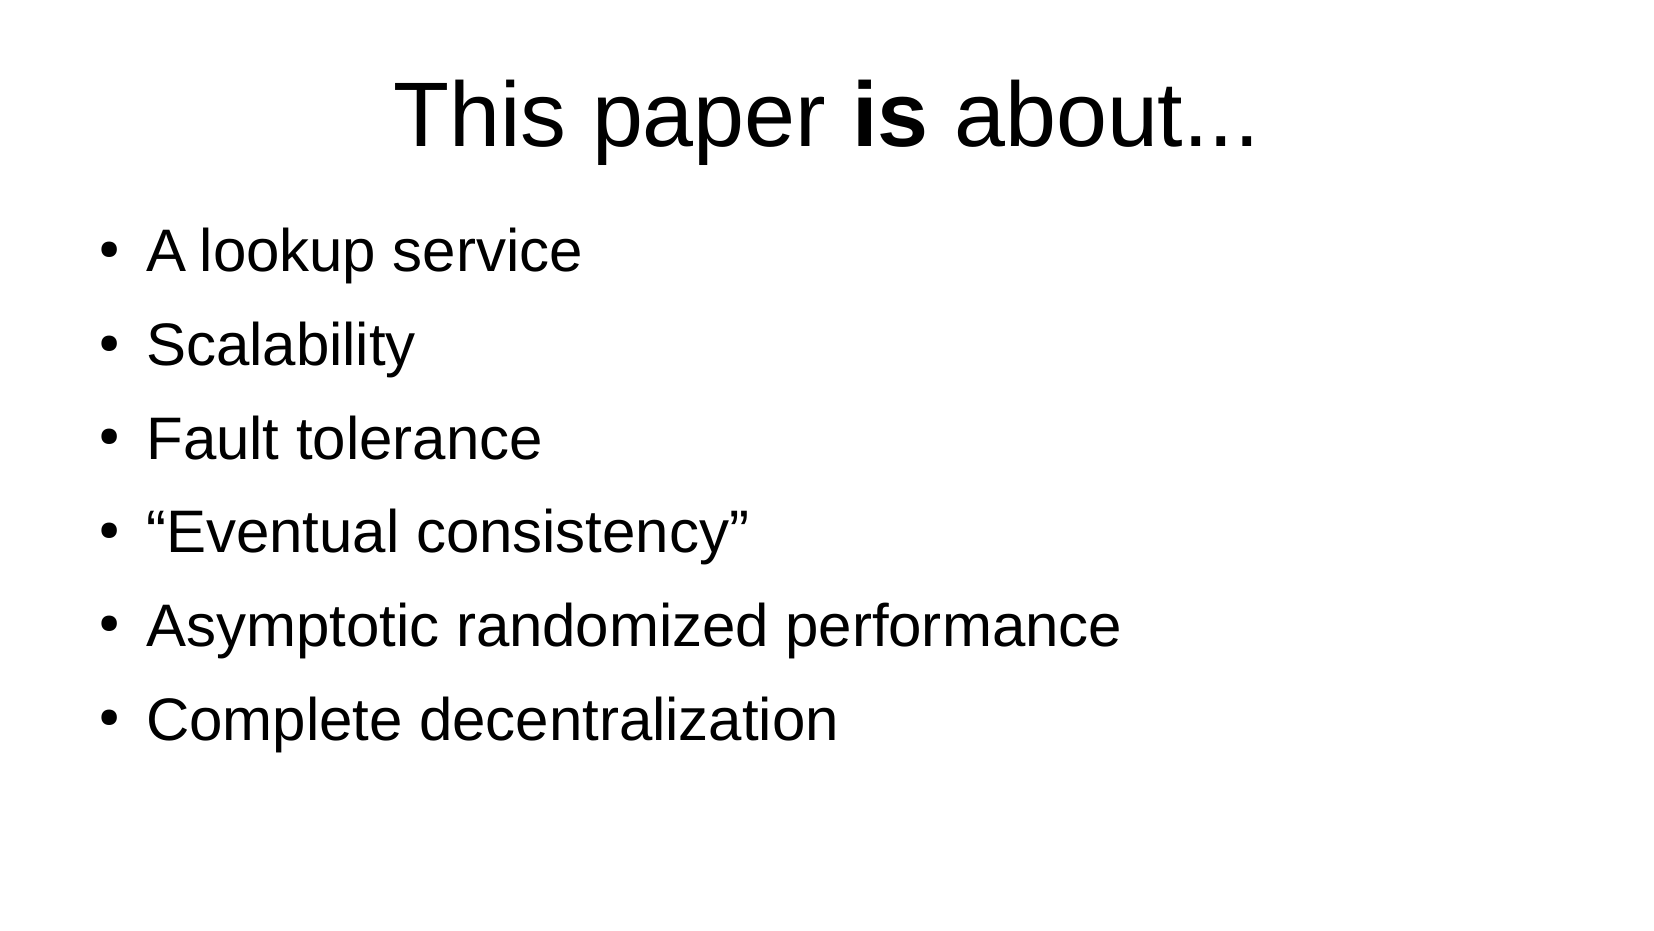

# This paper is about...
A lookup service
Scalability
Fault tolerance
“Eventual consistency”
Asymptotic randomized performance
Complete decentralization